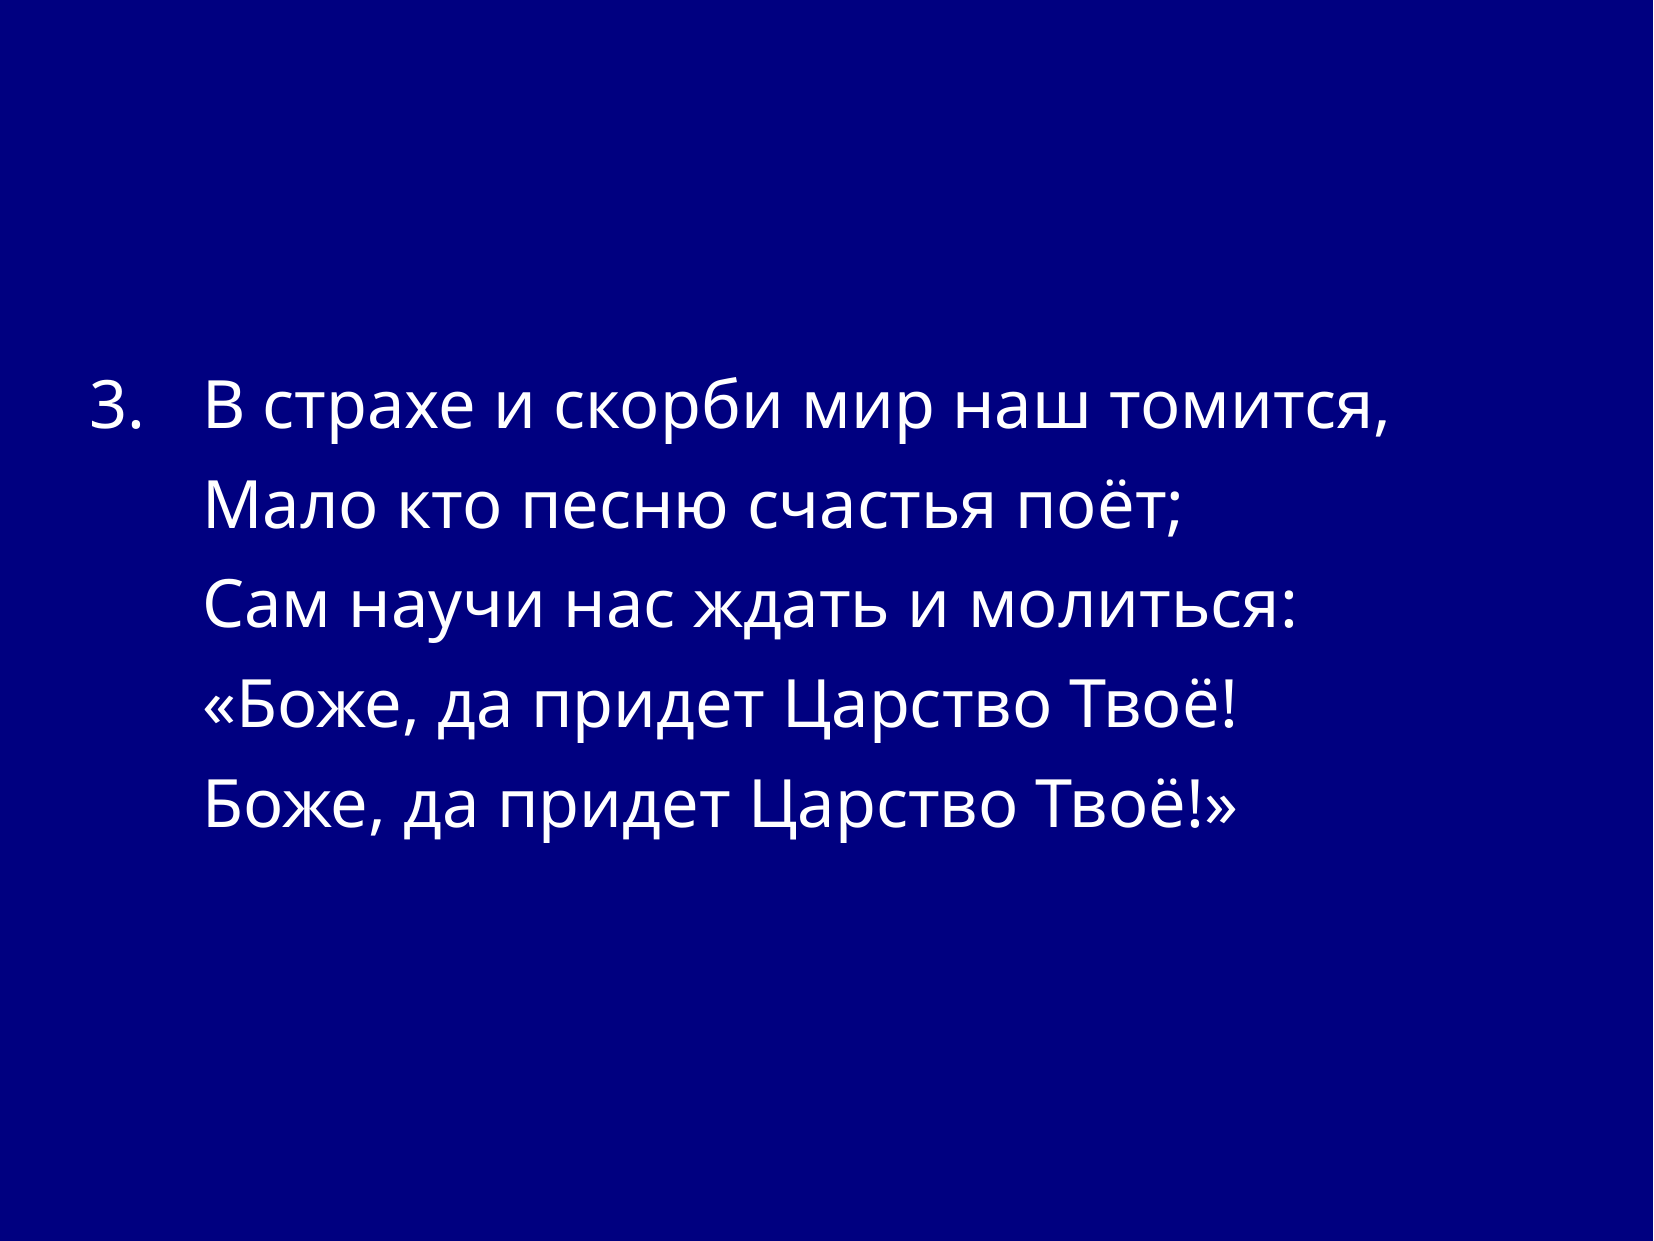

3.	В страхе и скорби мир наш томится,
	Мало кто песню счастья поёт;
	Сам научи нас ждать и молиться:
	«Боже, да придет Царство Твоё!
	Боже, да придет Царство Твоё!»